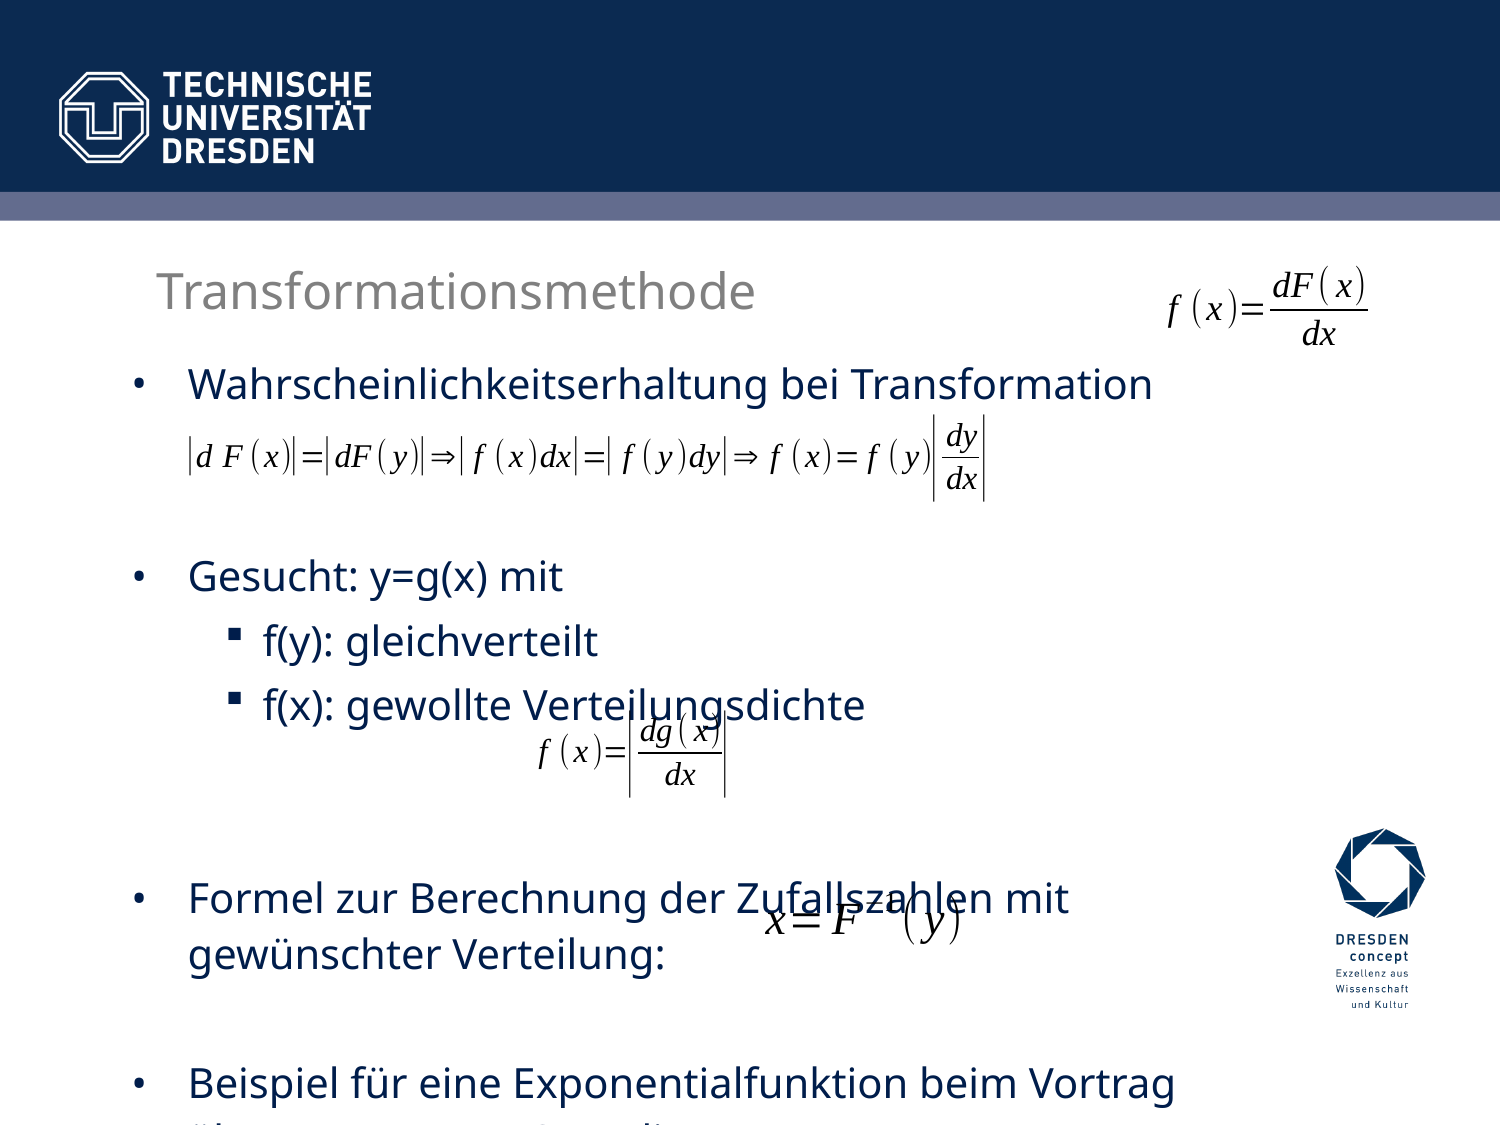

# Transformationsmethode
Wahrscheinlichkeitserhaltung bei Transformation
Gesucht: y=g(x) mit
f(y): gleichverteilt
f(x): gewollte Verteilungsdichte
Formel zur Berechnung der Zufallszahlen mit
gewünschter Verteilung:
Beispiel für eine Exponentialfunktion beim Vortrag
über Importance Sampling